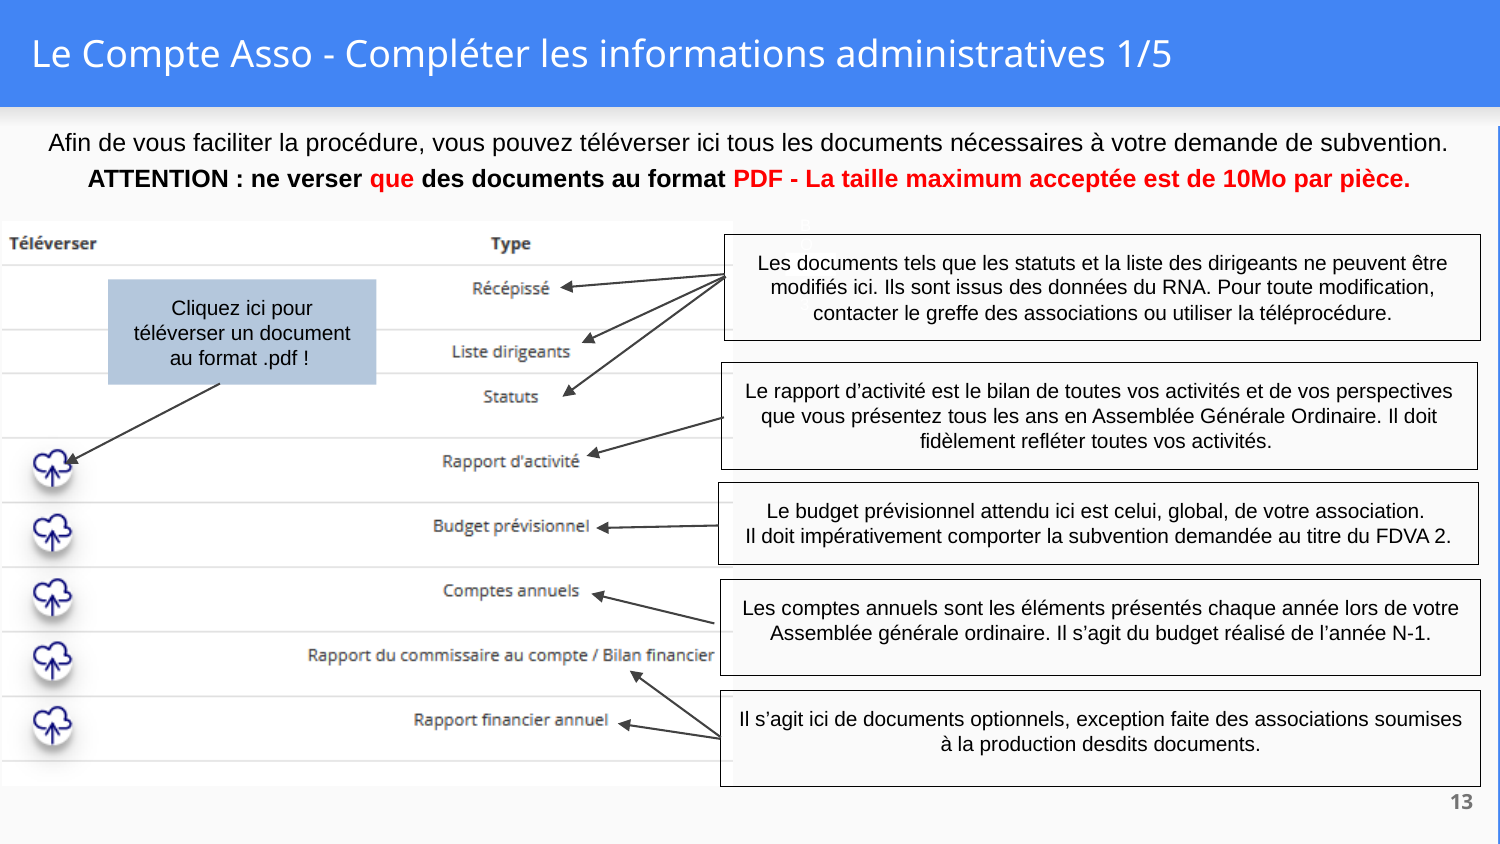

# Le Compte Asso - Compléter les informations administratives 1/5
Afin de vous faciliter la procédure, vous pouvez téléverser ici tous les documents nécessaires à votre demande de subvention.
ATTENTION : ne verser que des documents au format PDF - La taille maximum acceptée est de 10Mo par pièce.
Les documents tels que les statuts et la liste des dirigeants ne peuvent être modifiés ici. Ils sont issus des données du RNA. Pour toute modification, contacter le greffe des associations ou utiliser la téléprocédure.
BOP 163
Cliquez ici pour téléverser un document au format .pdf !
Le rapport d’activité est le bilan de toutes vos activités et de vos perspectives que vous présentez tous les ans en Assemblée Générale Ordinaire. Il doit fidèlement refléter toutes vos activités.
Le budget prévisionnel attendu ici est celui, global, de votre association.
Il doit impérativement comporter la subvention demandée au titre du FDVA 2.
Les comptes annuels sont les éléments présentés chaque année lors de votre Assemblée générale ordinaire. Il s’agit du budget réalisé de l’année N-1.
Il s’agit ici de documents optionnels, exception faite des associations soumises à la production desdits documents.